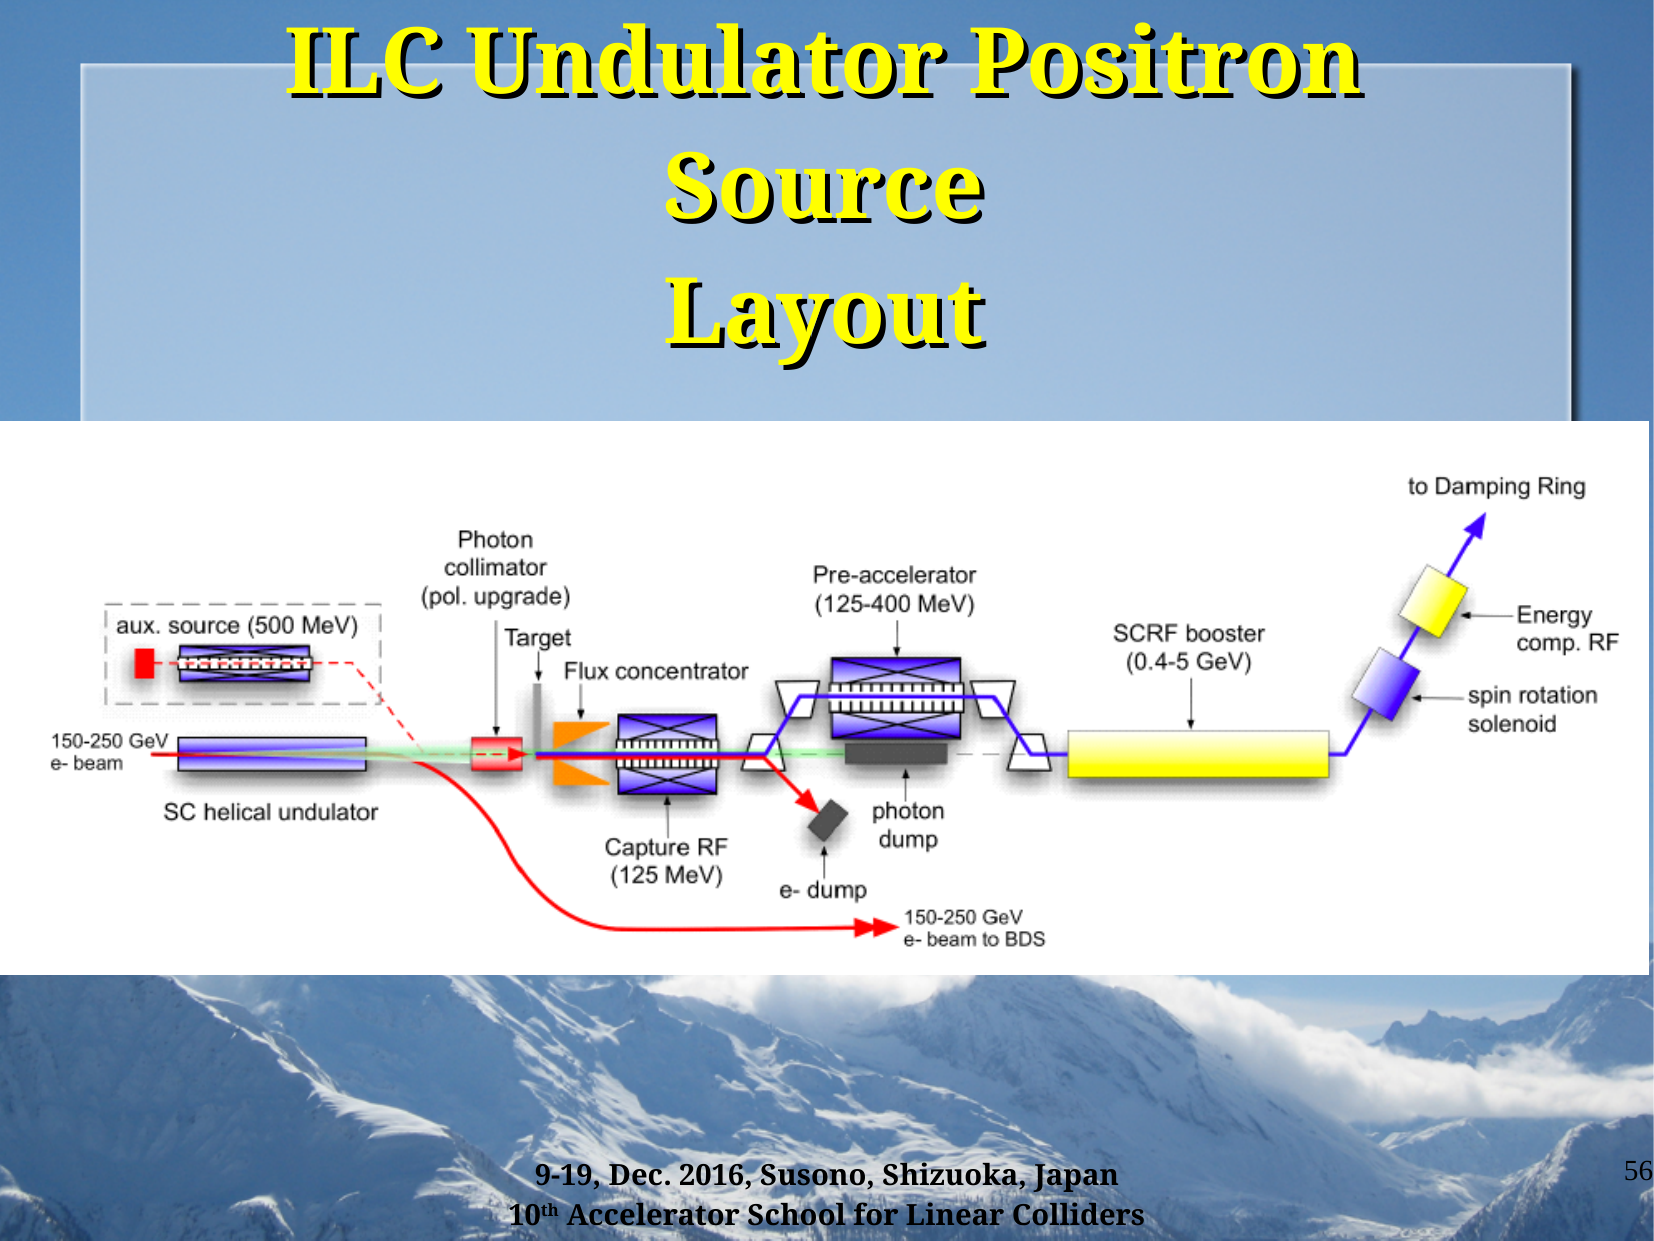

# ILC Undulator Positron Source Layout
56